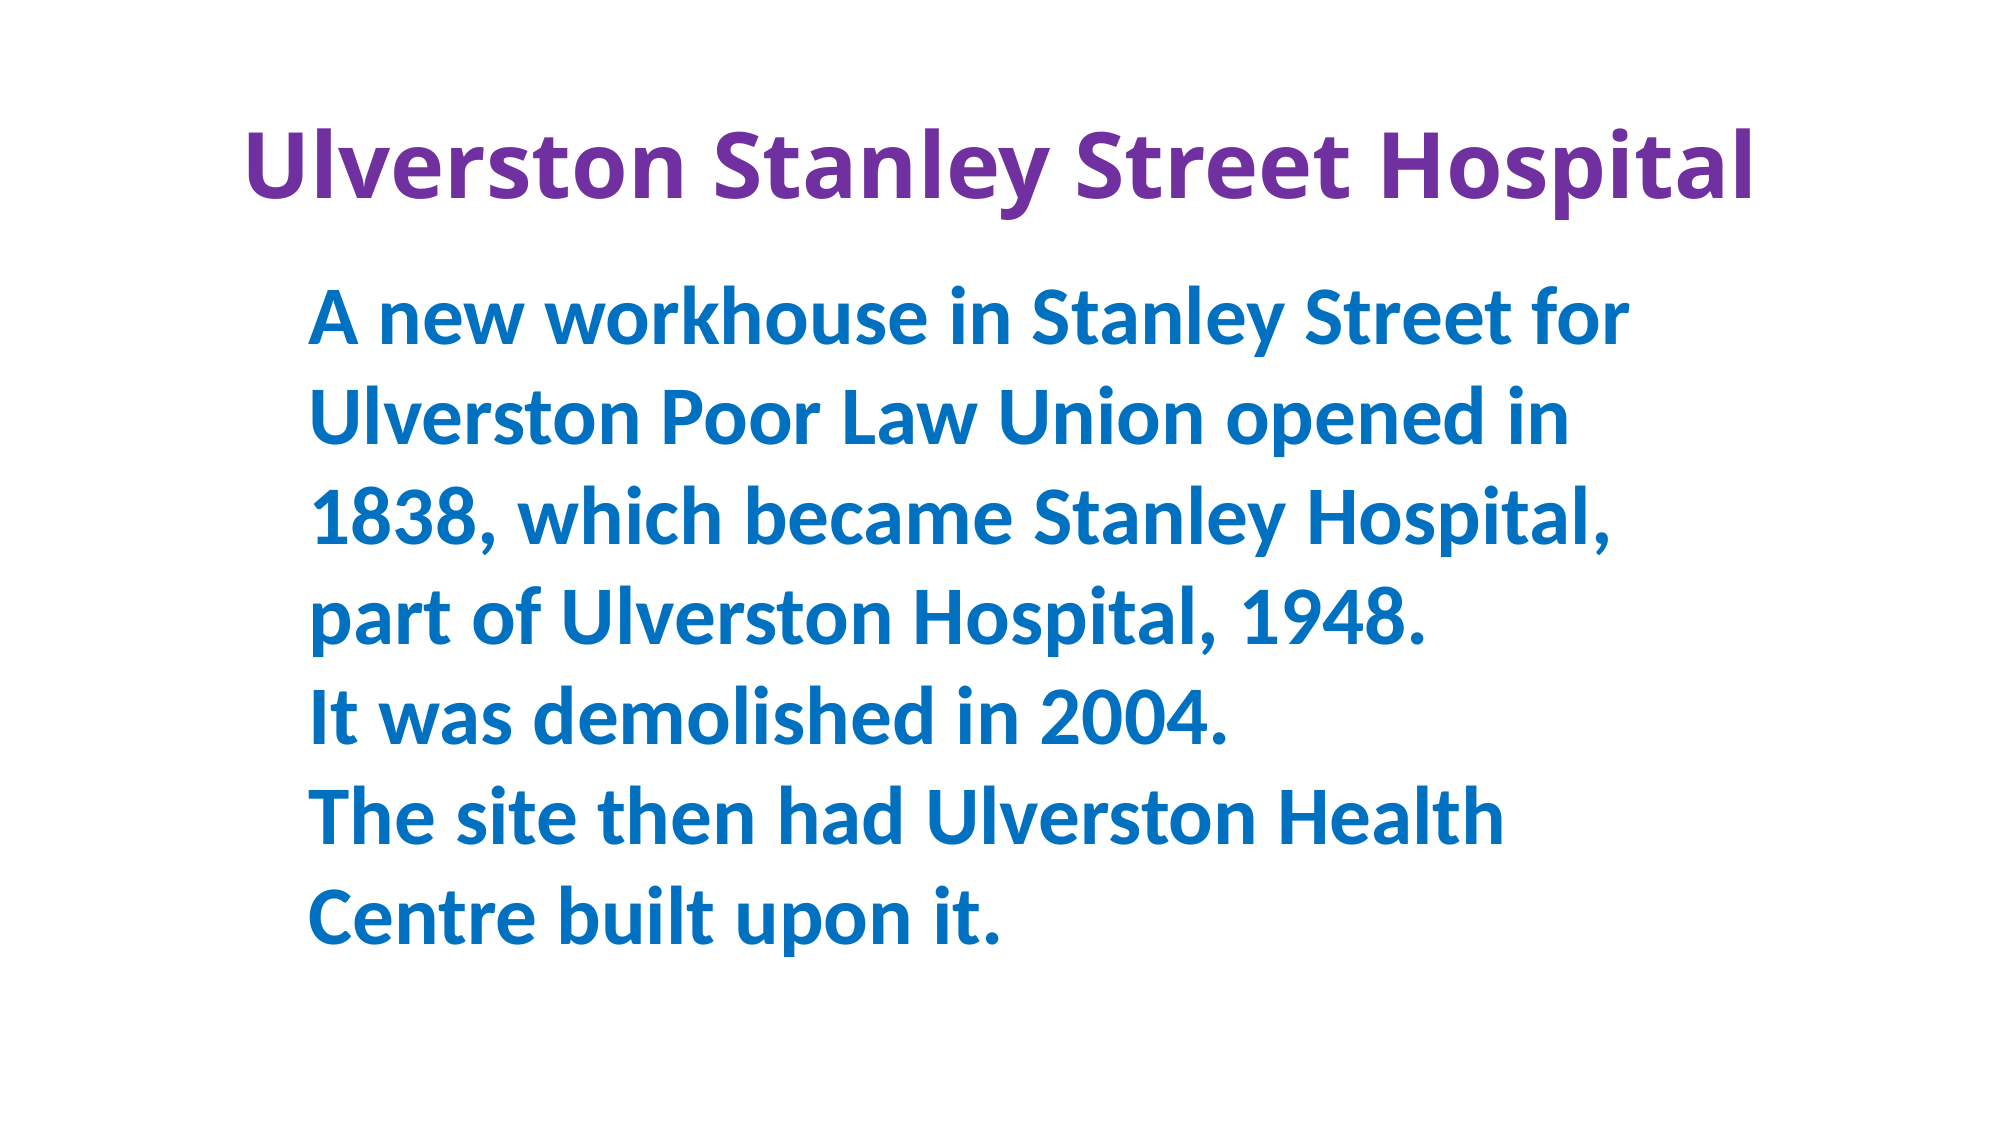

# Ulverston Stanley Street Hospital
A new workhouse in Stanley Street for Ulverston Poor Law Union opened in 1838, which became Stanley Hospital, part of Ulverston Hospital, 1948.
It was demolished in 2004.
The site then had Ulverston Health Centre built upon it.